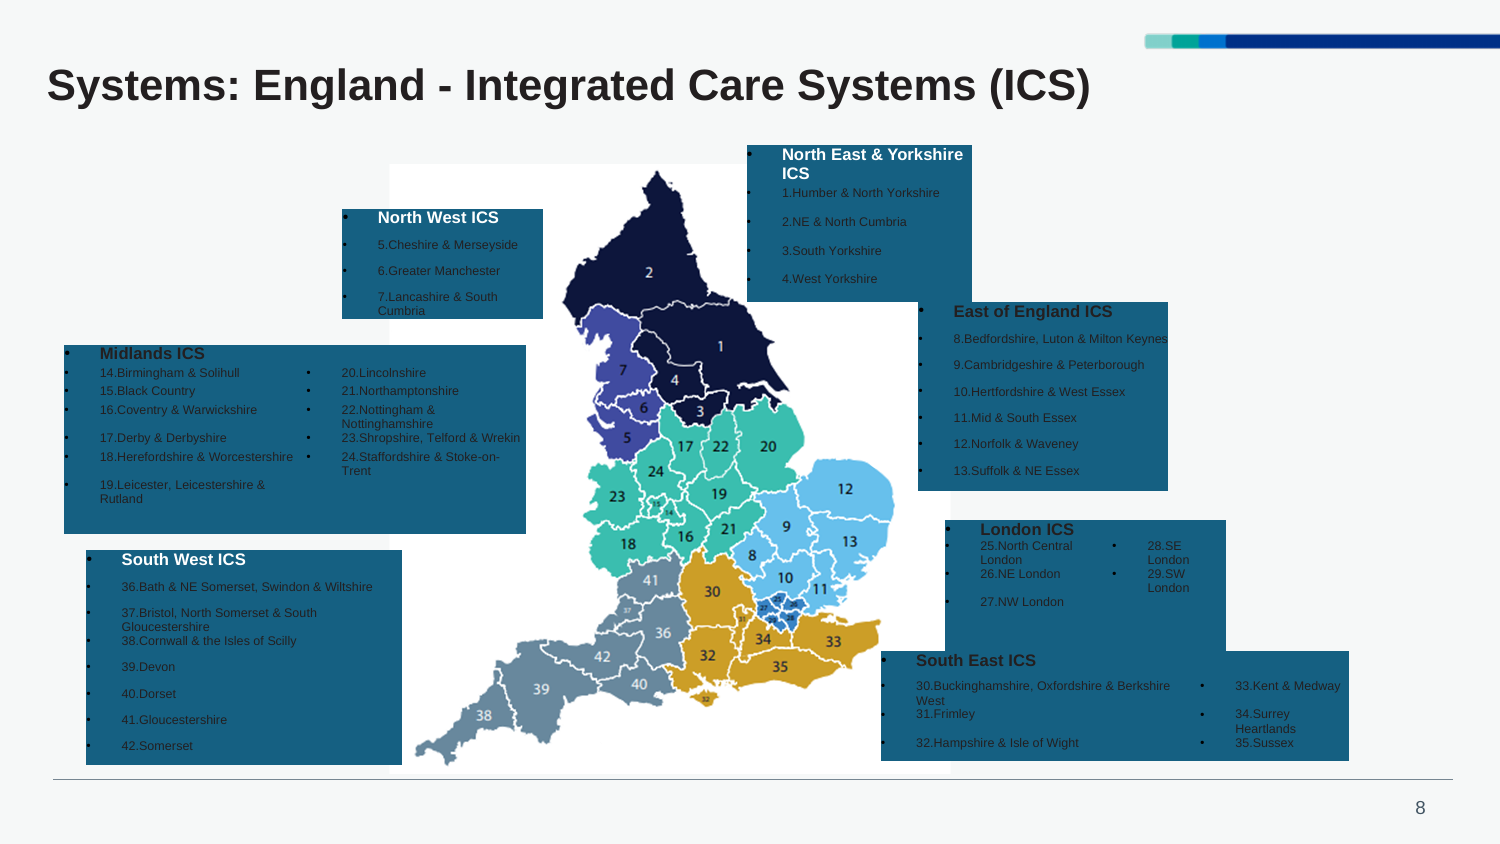

Systems: England - Integrated Care Systems (ICS)
| North East & Yorkshire ICS |
| --- |
| 1.Humber & North Yorkshire |
| 2.NE & North Cumbria |
| 3.South Yorkshire |
| 4.West Yorkshire |
| North West ICS |
| --- |
| 5.Cheshire & Merseyside |
| 6.Greater Manchester |
| 7.Lancashire & South Cumbria |
| East of England ICS |
| --- |
| 8.Bedfordshire, Luton & Milton Keynes |
| 9.Cambridgeshire & Peterborough |
| 10.Hertfordshire & West Essex |
| 11.Mid & South Essex |
| 12.Norfolk & Waveney |
| 13.Suffolk & NE Essex |
| Midlands ICS | |
| --- | --- |
| 14.Birmingham & Solihull | 20.Lincolnshire |
| 15.Black Country | 21.Northamptonshire |
| 16.Coventry & Warwickshire | 22.Nottingham & Nottinghamshire |
| 17.Derby & Derbyshire | 23.Shropshire, Telford & Wrekin |
| 18.Herefordshire & Worcestershire | 24.Staffordshire & Stoke-on-Trent |
| 19.Leicester, Leicestershire & Rutland | |
| London ICS | |
| --- | --- |
| 25.North Central London | 28.SE London |
| 26.NE London | 29.SW London |
| 27.NW London | |
| South West ICS |
| --- |
| 36.Bath & NE Somerset, Swindon & Wiltshire |
| 37.Bristol, North Somerset & South Gloucestershire |
| 38.Cornwall & the Isles of Scilly |
| 39.Devon |
| 40.Dorset |
| 41.Gloucestershire |
| 42.Somerset |
| South East ICS | |
| --- | --- |
| 30.Buckinghamshire, Oxfordshire & Berkshire West | 33.Kent & Medway |
| 31.Frimley | 34.Surrey Heartlands |
| 32.Hampshire & Isle of Wight | 35.Sussex |